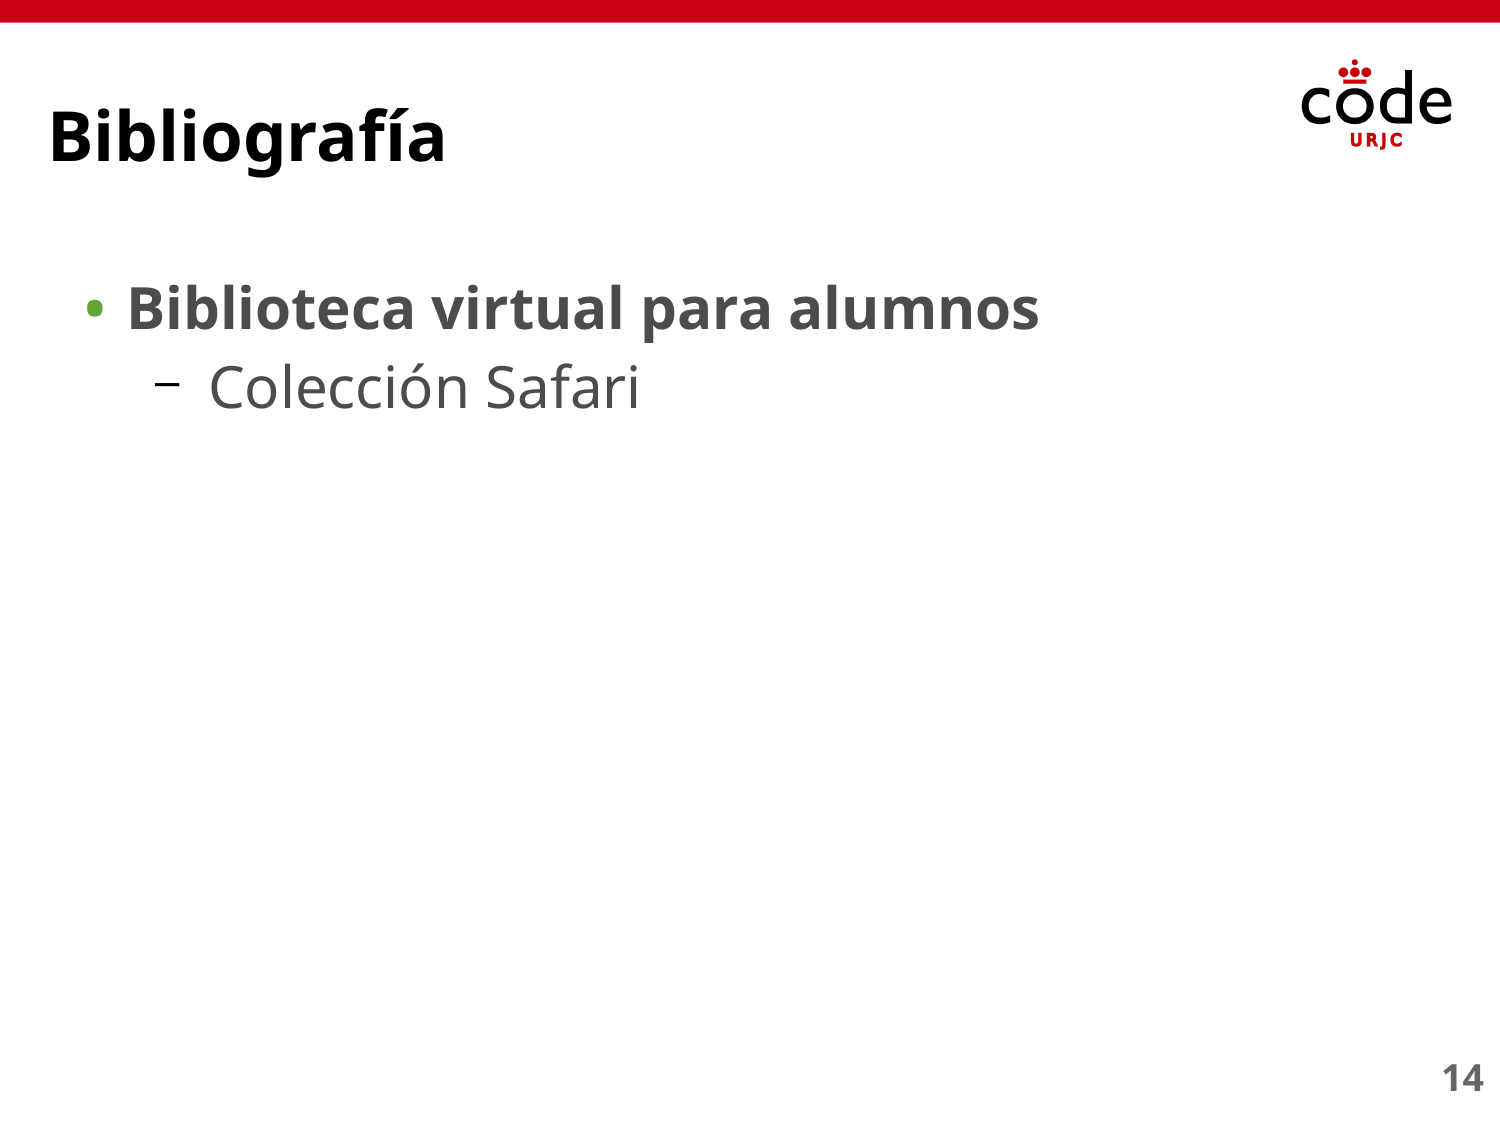

# Bibliografía
Biblioteca virtual para alumnos
Colección Safari